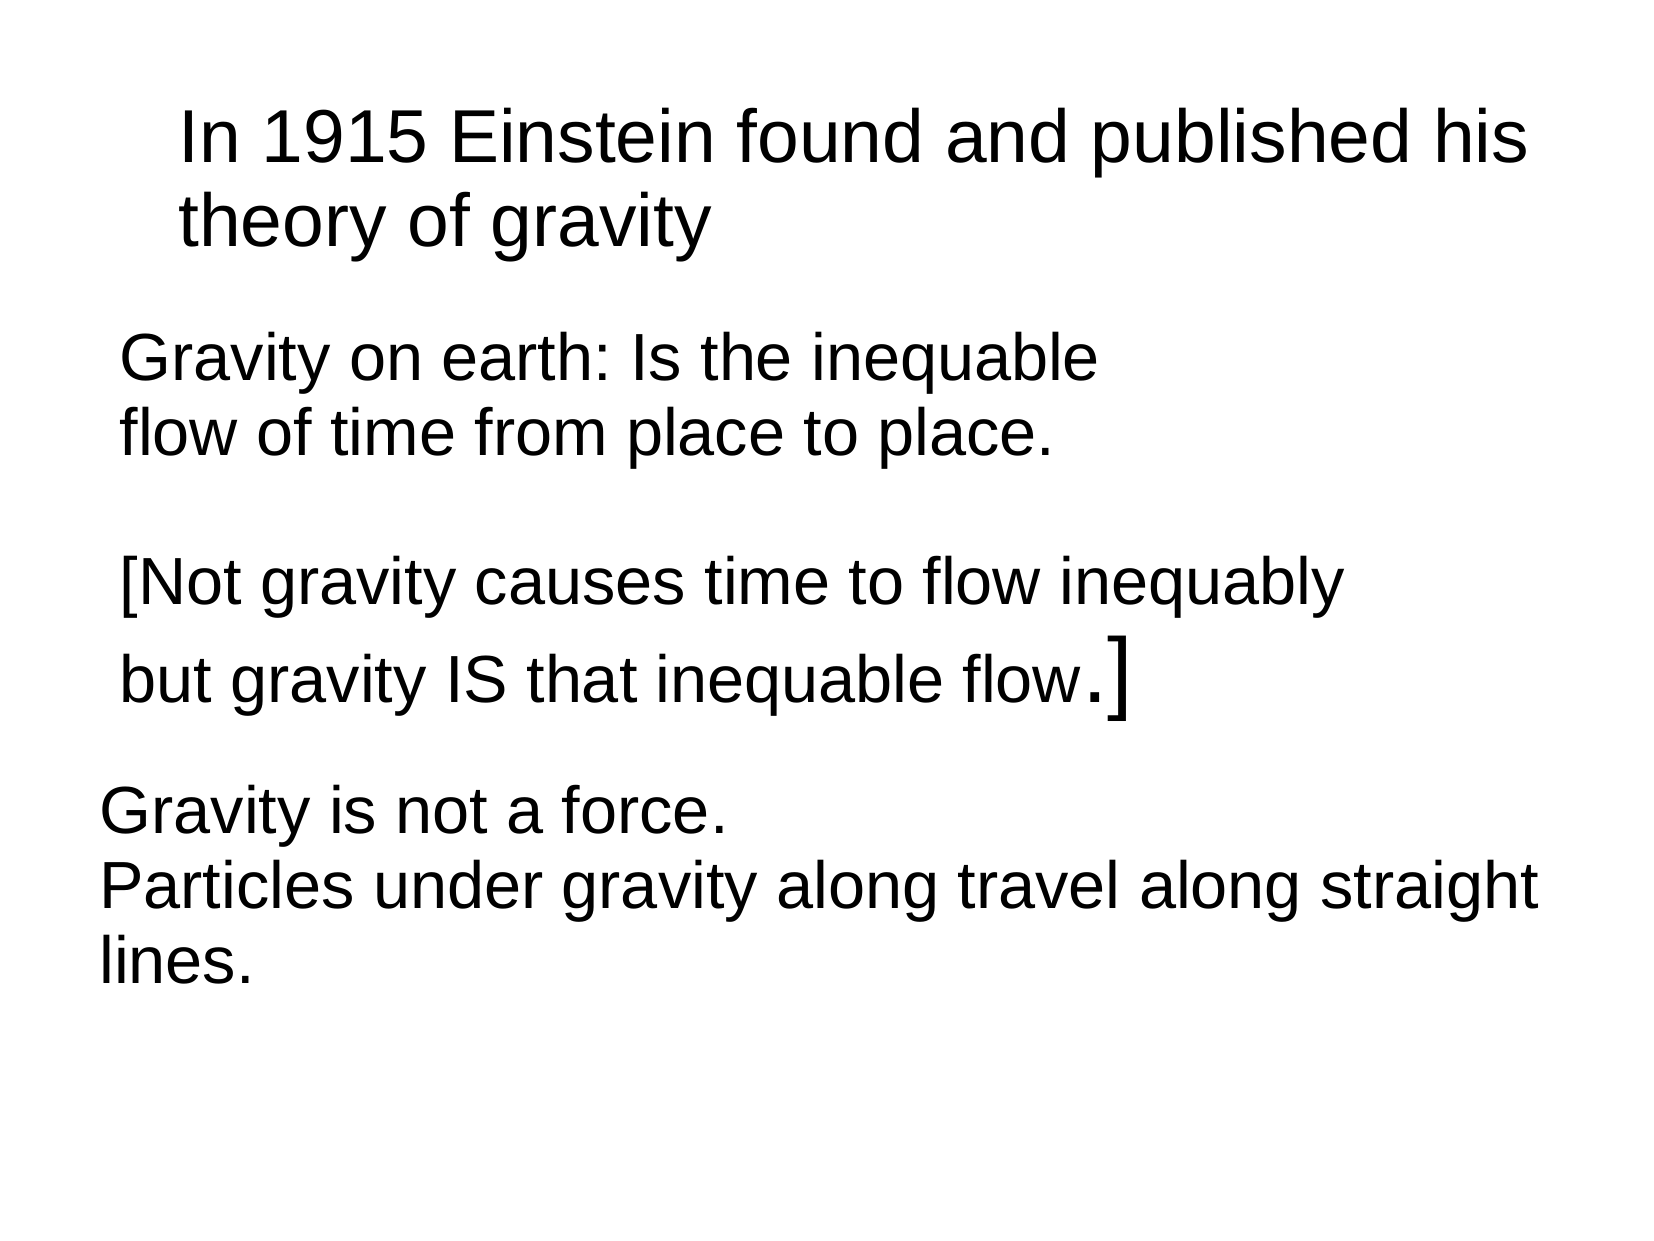

In 1915 Einstein found and published his
theory of gravity
Gravity on earth: Is the inequable
flow of time from place to place.
[Not gravity causes time to flow inequably
but gravity IS that inequable flow.]
Gravity is not a force.
Particles under gravity along travel along straight
lines.